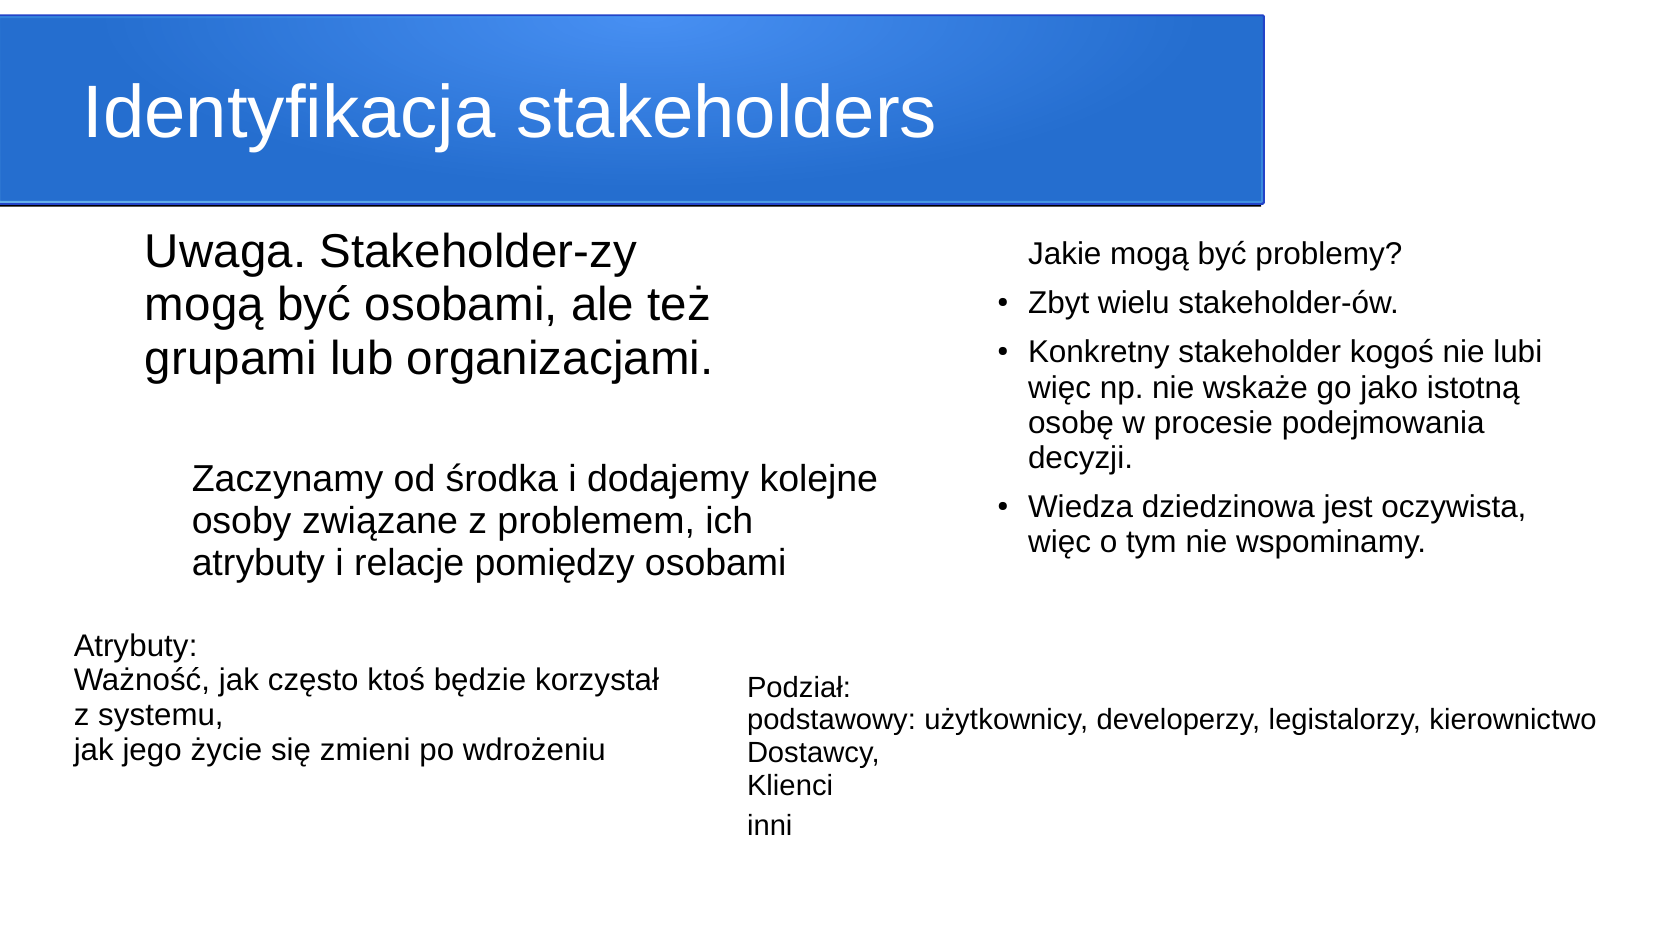

# Identyfikacja stakeholders
Uwaga. Stakeholder-zy mogą być osobami, ale też grupami lub organizacjami.
Jakie mogą być problemy?
Zbyt wielu stakeholder-ów.
Konkretny stakeholder kogoś nie lubi więc np. nie wskaże go jako istotną osobę w procesie podejmowania decyzji.
Wiedza dziedzinowa jest oczywista, więc o tym nie wspominamy.
Zaczynamy od środka i dodajemy kolejne osoby związane z problemem, ich atrybuty i relacje pomiędzy osobami
Atrybuty:
Ważność, jak często ktoś będzie korzystał z systemu,
jak jego życie się zmieni po wdrożeniu
Podział:
podstawowy: użytkownicy, developerzy, legistalorzy, kierownictwo
Dostawcy,
Klienci
inni